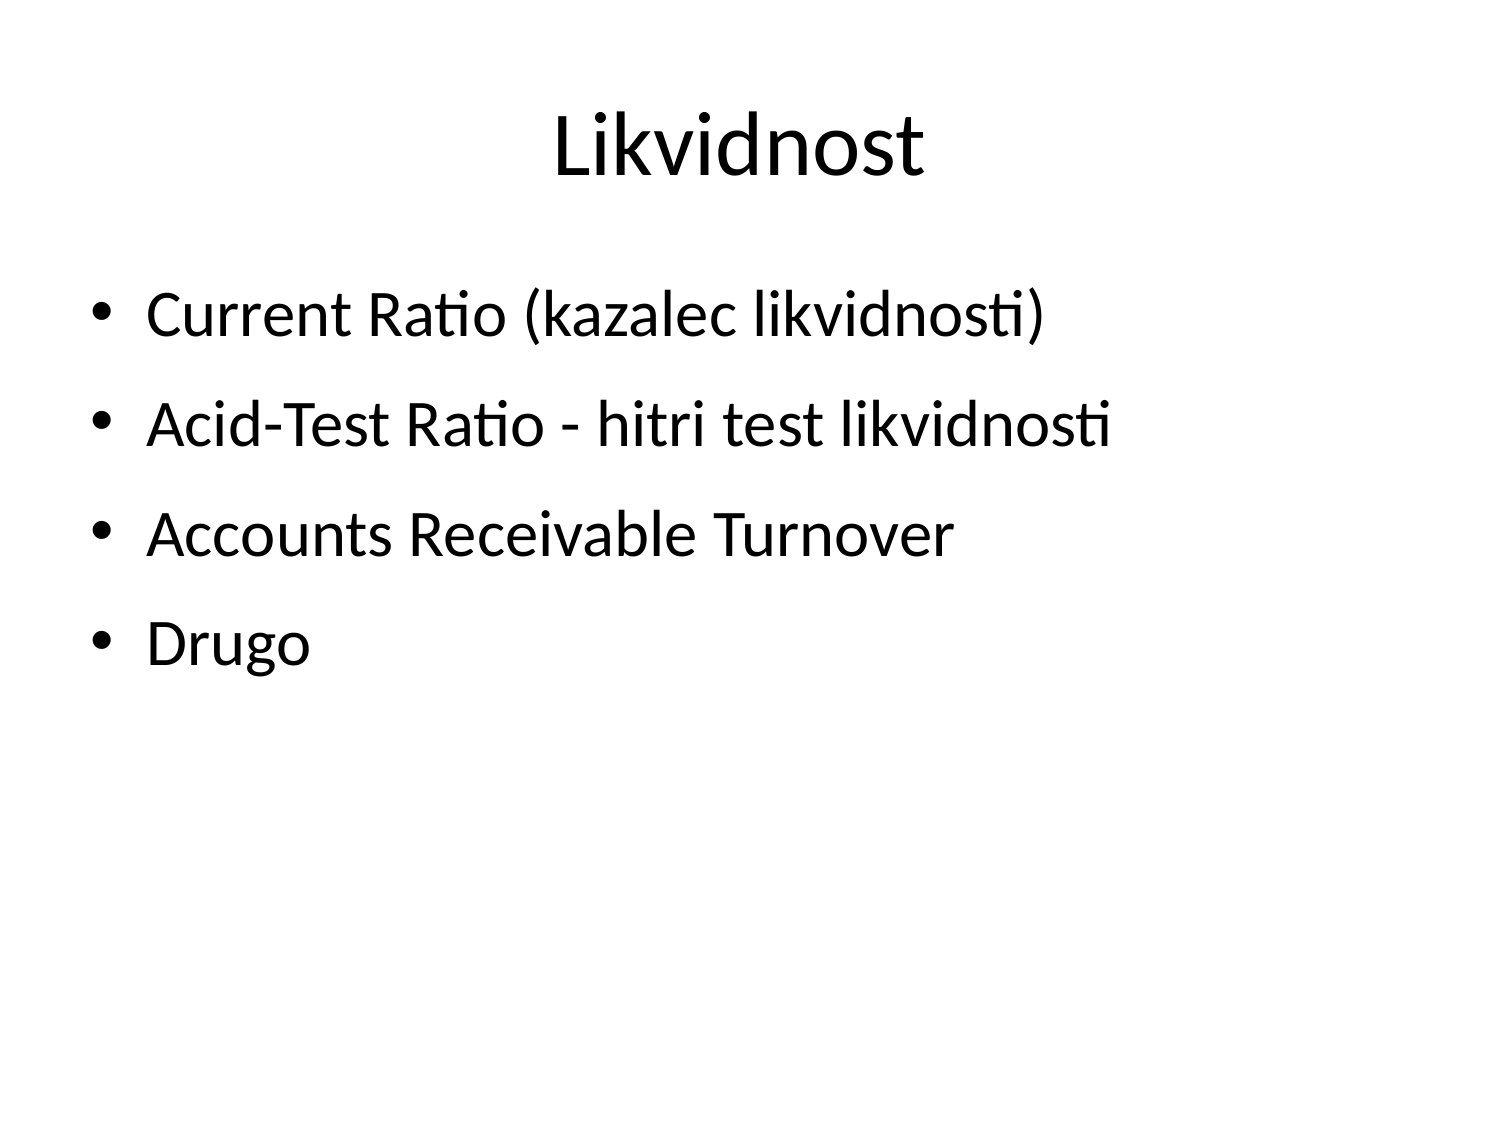

# Likvidnost
Current Ratio (kazalec likvidnosti)
Acid-Test Ratio - hitri test likvidnosti
Accounts Receivable Turnover
Drugo